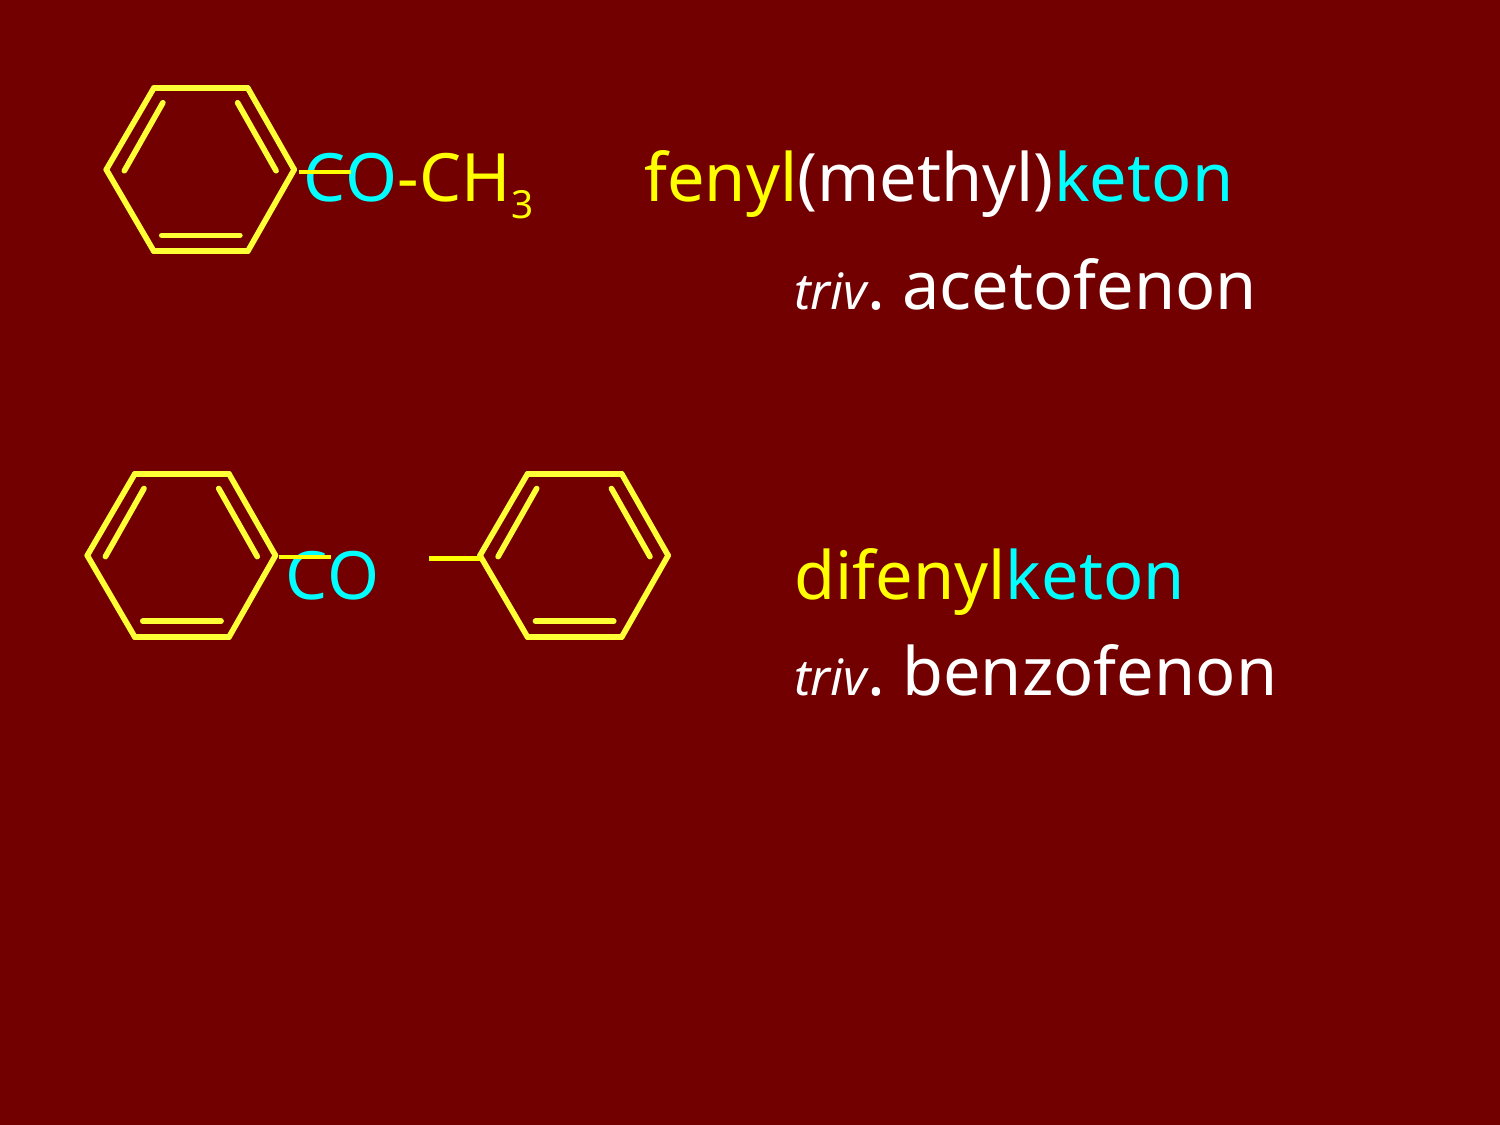

# CO-CH3 	fenyl(methyl)keton
						triv. acetofenon
 CO 			difenylketon
						triv. benzofenon